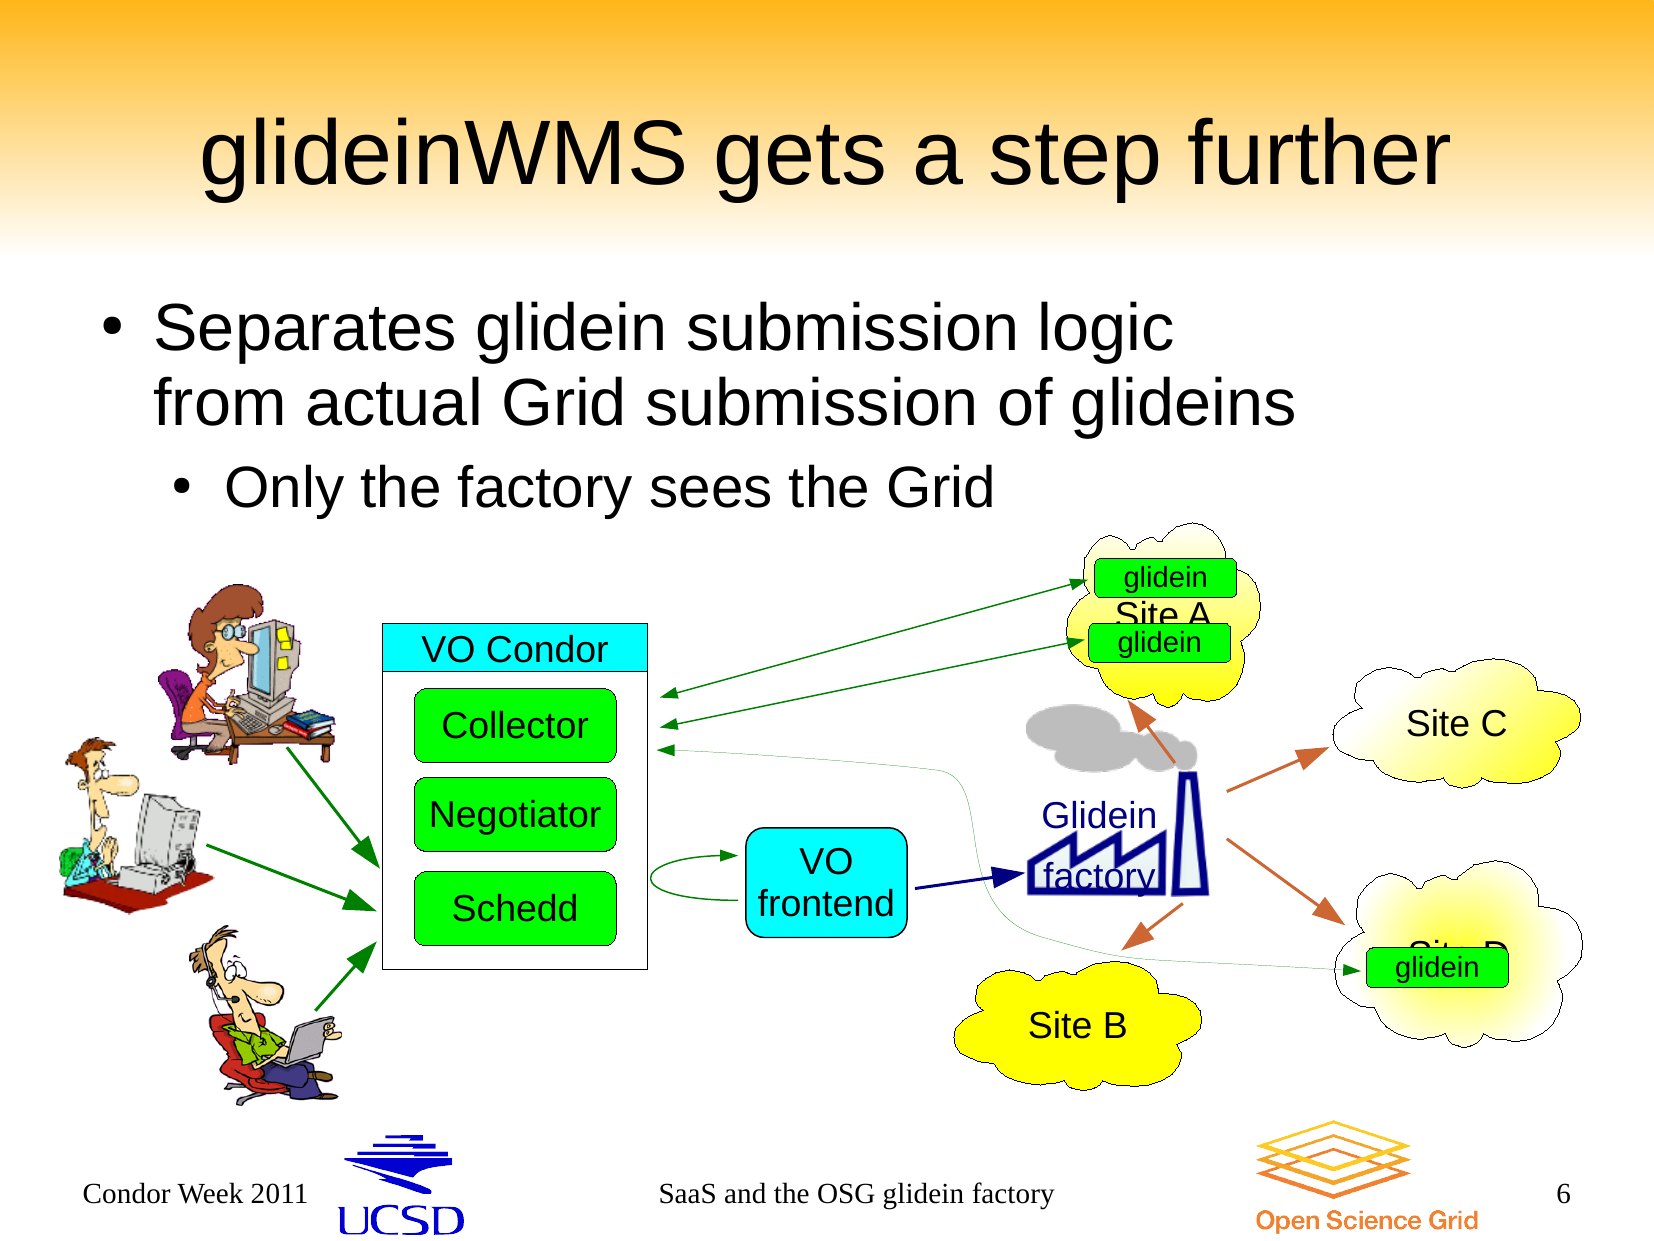

# glideinWMS gets a step further
Separates glidein submission logic
from actual Grid submission of glideins
Only the factory sees the Grid
Site A
glidein
glidein
VO Condor
Site C
Collector
Negotiator
Glidein
factory
VO
frontend
Site D
Schedd
glidein
Site B
Condor Week 2011
SaaS and the OSG glidein factory
6